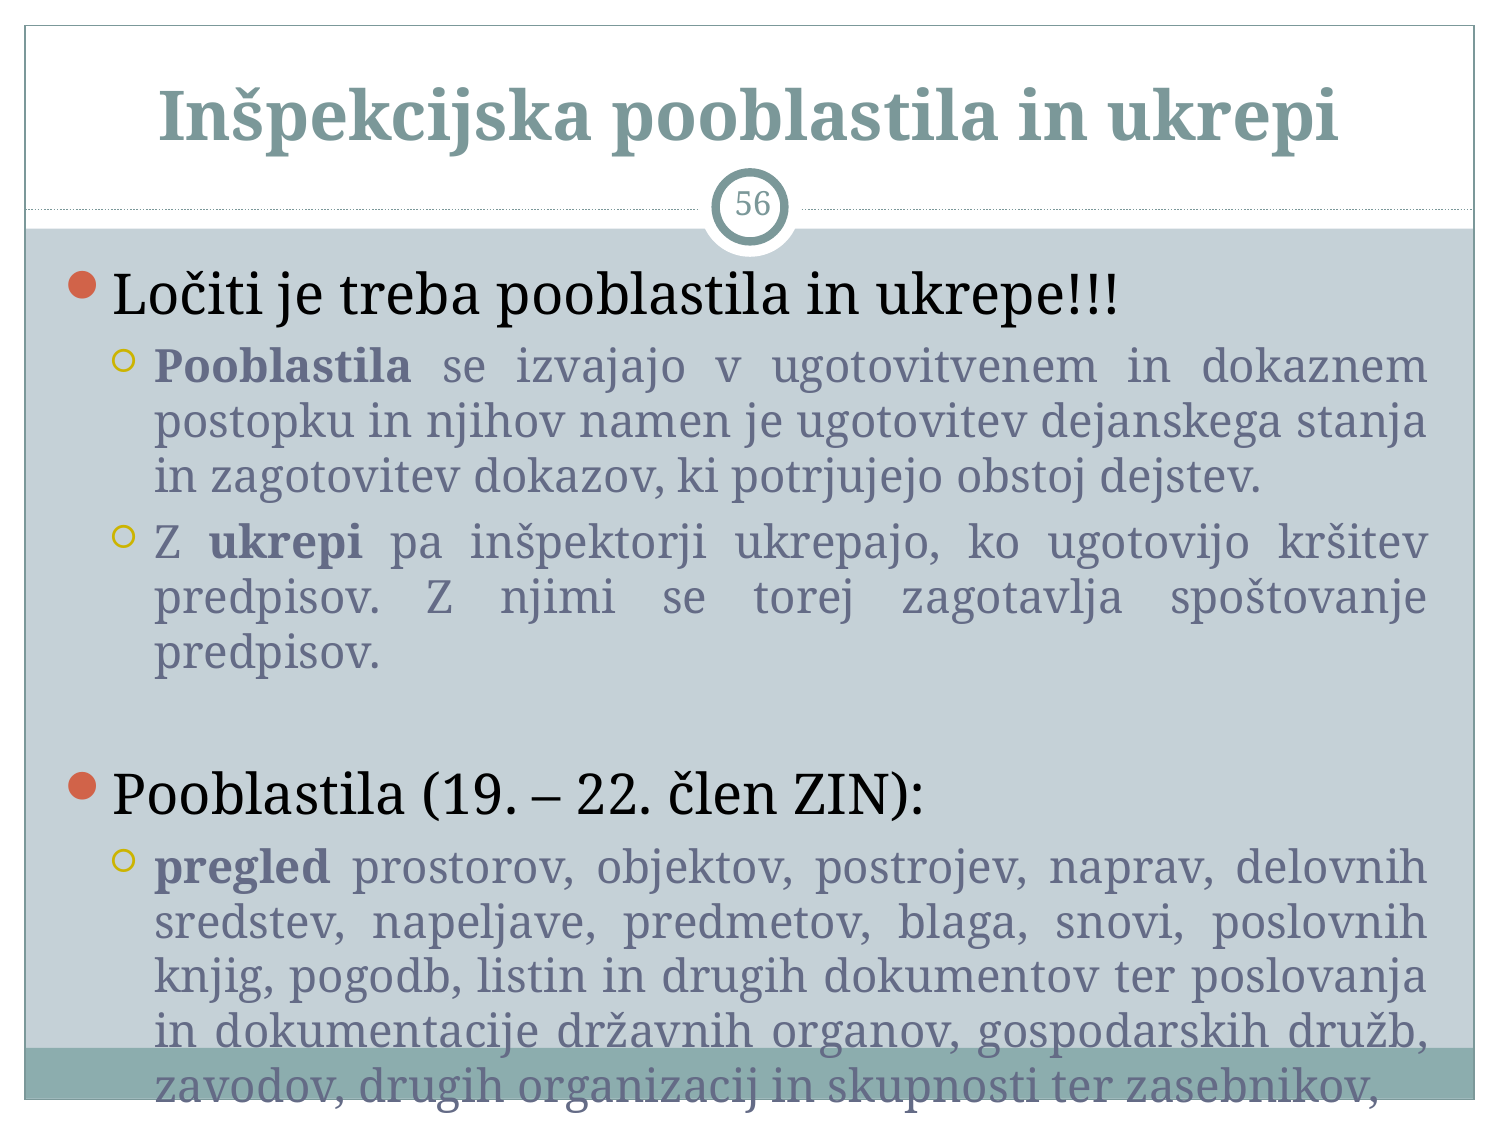

# Inšpekcijska pooblastila in ukrepi
Ločiti je treba pooblastila in ukrepe!!!
Pooblastila se izvajajo v ugotovitvenem in dokaznem postopku in njihov namen je ugotovitev dejanskega stanja in zagotovitev dokazov, ki potrjujejo obstoj dejstev.
Z ukrepi pa inšpektorji ukrepajo, ko ugotovijo kršitev predpisov. Z njimi se torej zagotavlja spoštovanje predpisov.
Pooblastila (19. – 22. člen ZIN):
pregled prostorov, objektov, postrojev, naprav, delovnih sredstev, napeljave, predmetov, blaga, snovi, poslovnih knjig, pogodb, listin in drugih dokumentov ter poslovanja in dokumentacije državnih organov, gospodarskih družb, zavodov, drugih organizacij in skupnosti ter zasebnikov,